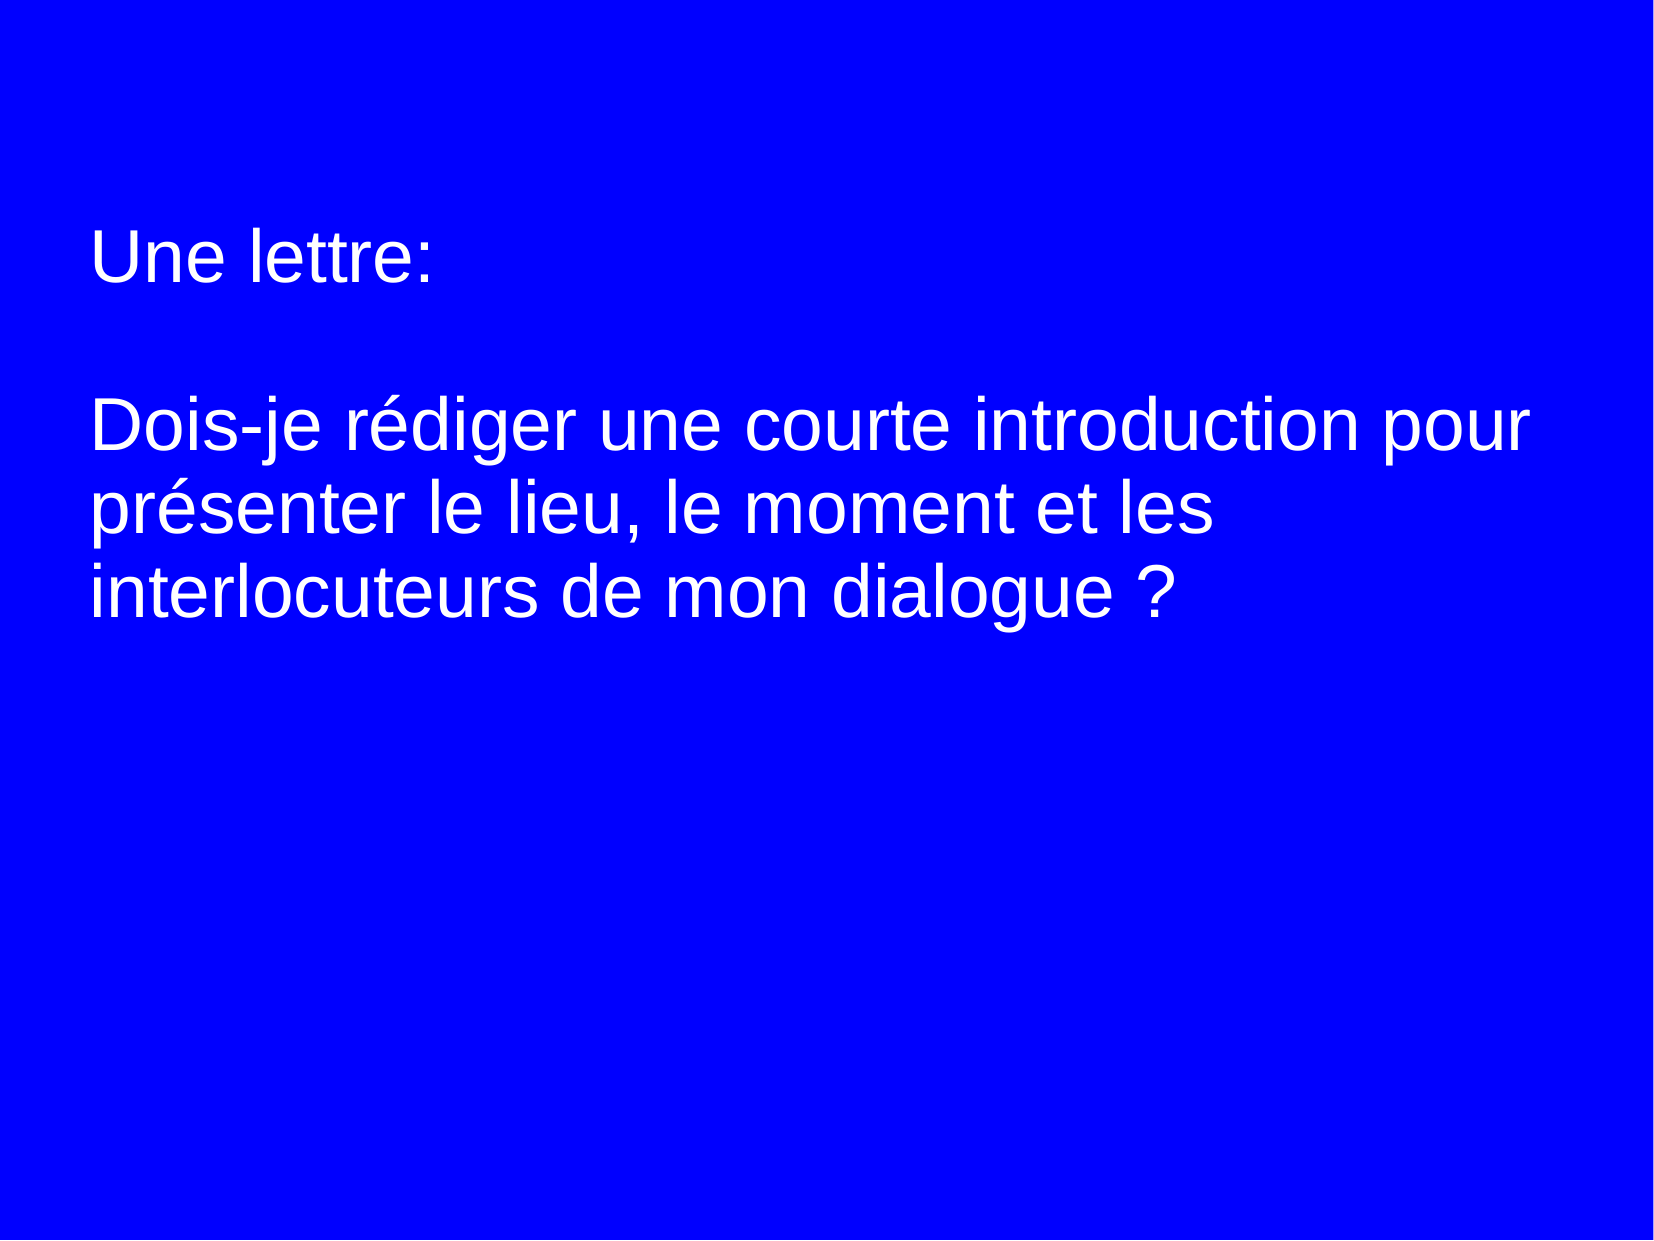

Une lettre:
Dois-je rédiger une courte introduction pour présenter le lieu, le moment et les interlocuteurs de mon dialogue ?